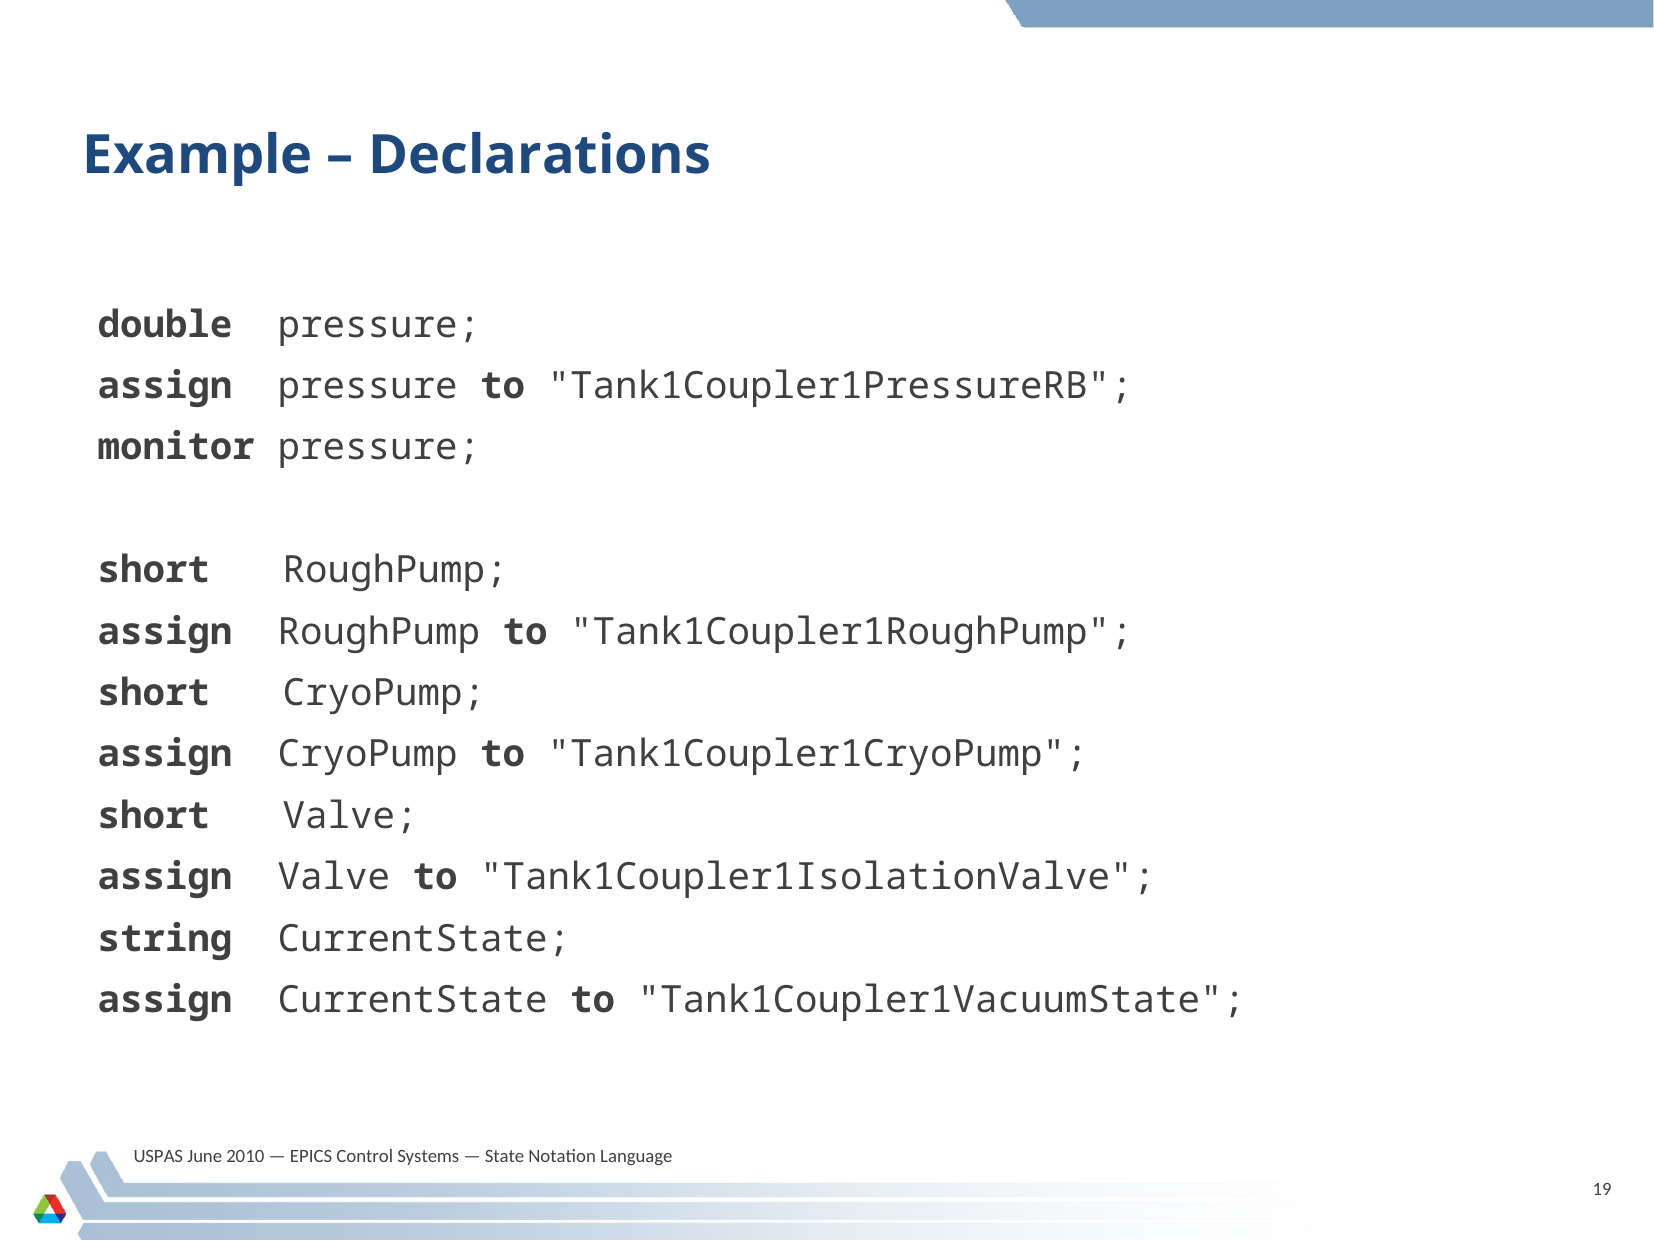

# Example – Declarations
double pressure;
assign pressure to "Tank1Coupler1PressureRB";
monitor pressure;
short	 RoughPump;
assign RoughPump to "Tank1Coupler1RoughPump";
short	 CryoPump;
assign CryoPump to "Tank1Coupler1CryoPump";
short	 Valve;
assign Valve to "Tank1Coupler1IsolationValve";
string CurrentState;
assign CurrentState to "Tank1Coupler1VacuumState";
USPAS June 2010 — EPICS Control Systems — State Notation Language
19